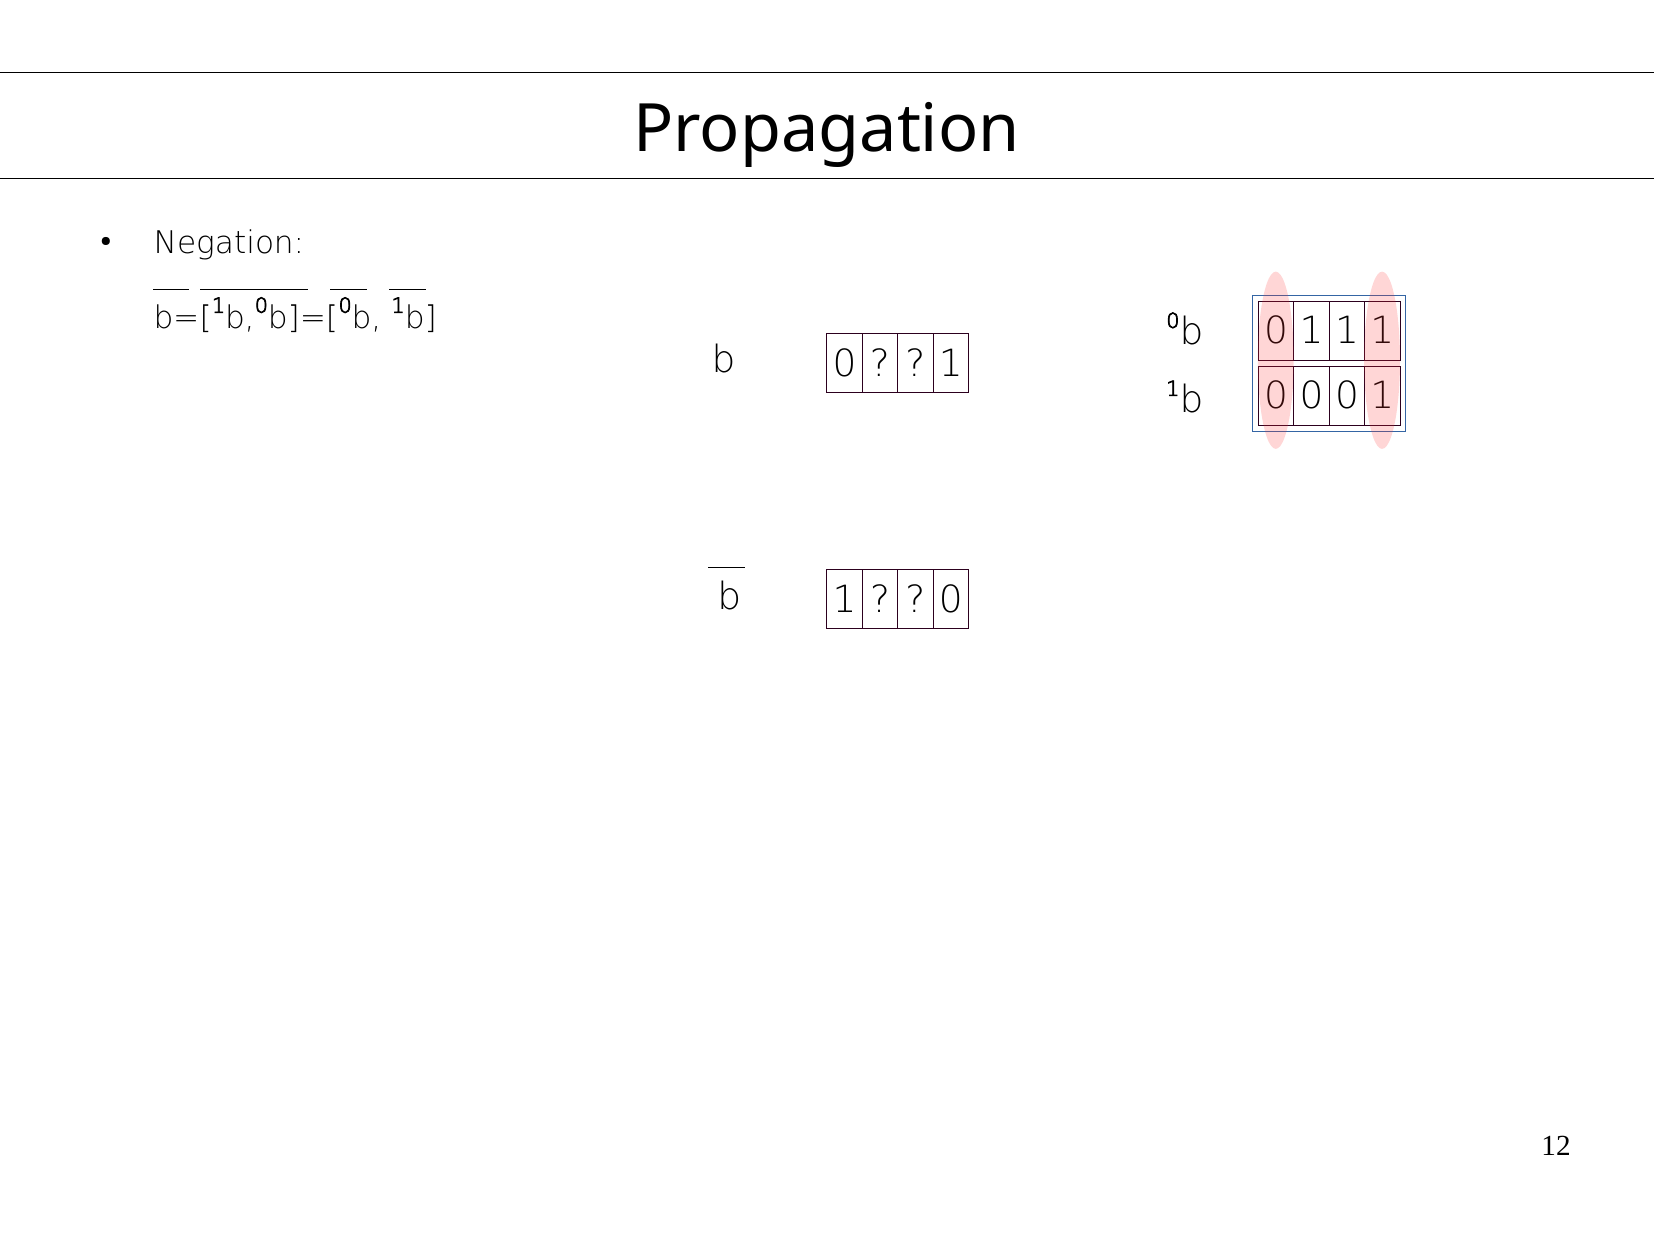

In the negation, we want a domain of which we know the exact opposit, but of which the unknown stays unknown.
Propagation
# Negation:
b=[1b,0b]=[0b, 1b]
0b
0
1
1
1
b
0
?
?
1
0
0
0
1
1b
b
1
?
?
0
12